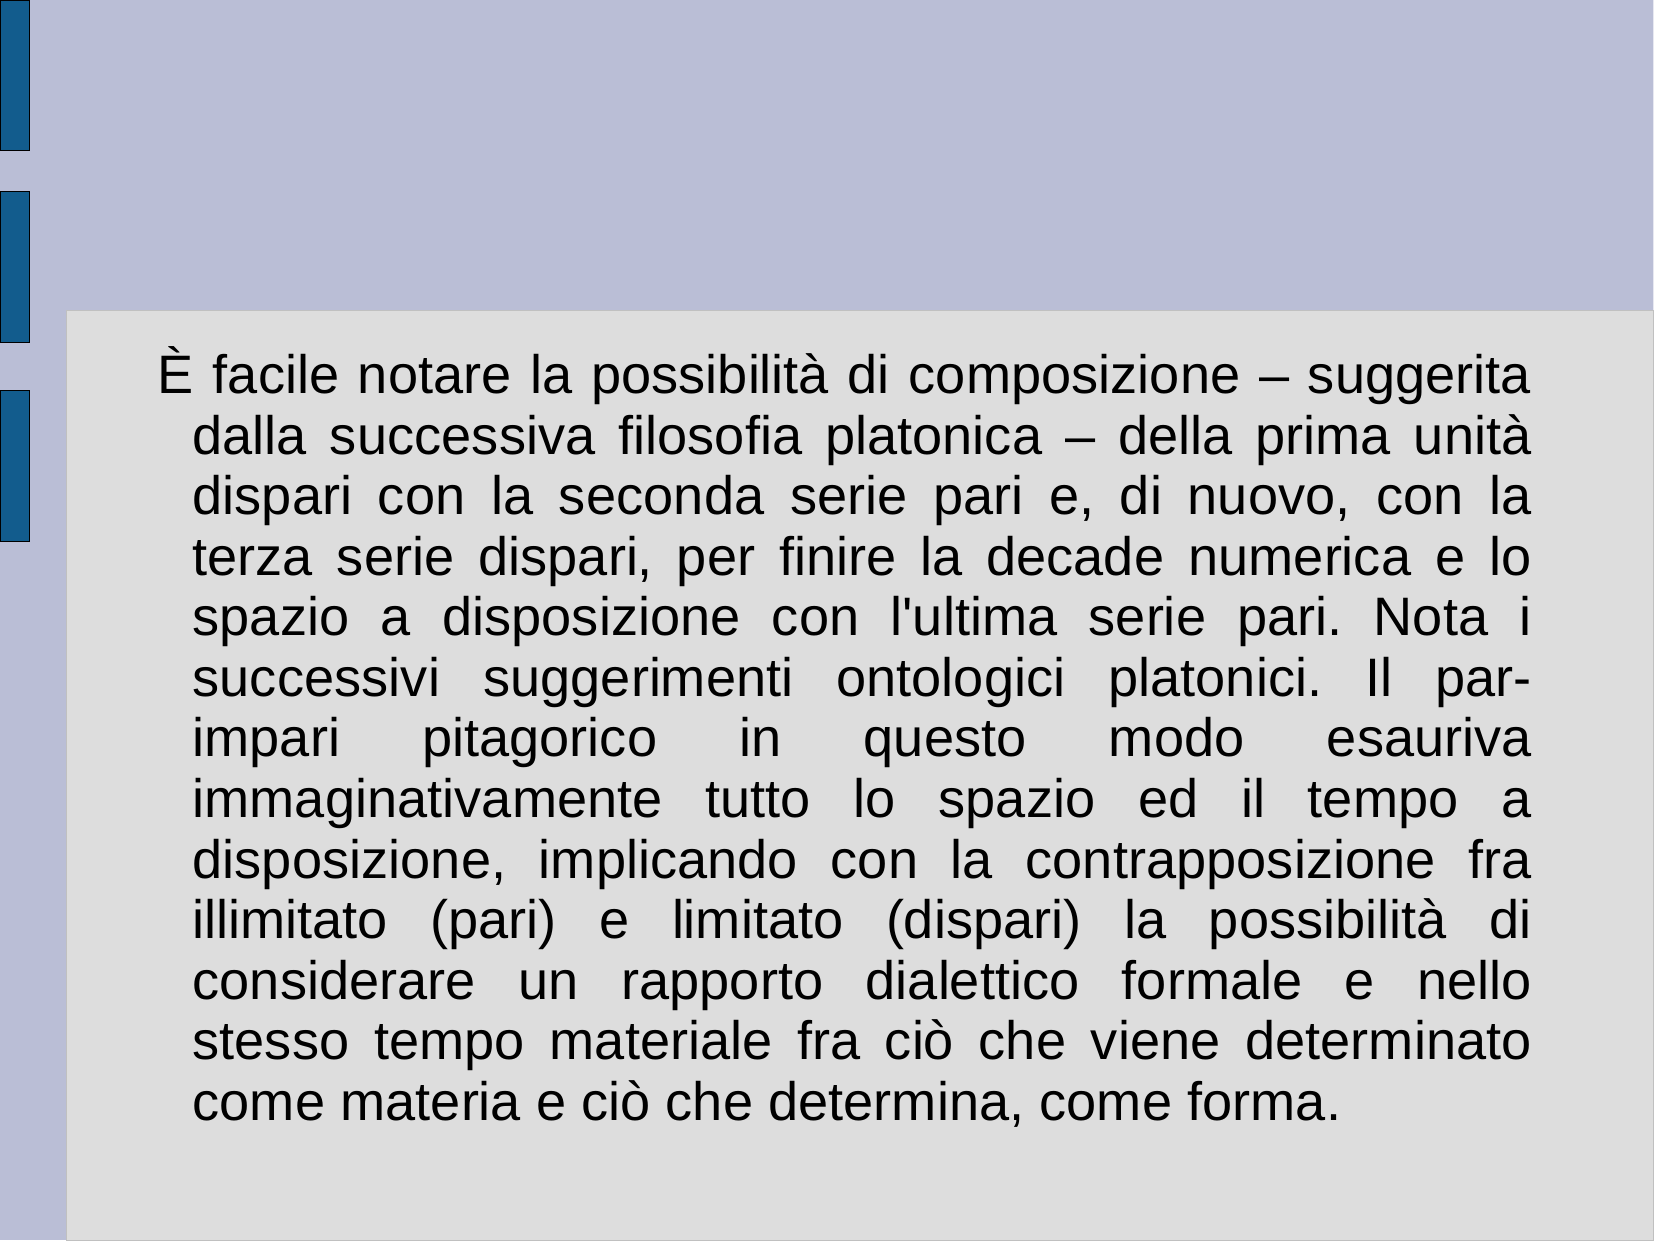

#
 È facile notare la possibilità di composizione – suggerita dalla successiva filosofia platonica – della prima unità dispari con la seconda serie pari e, di nuovo, con la terza serie dispari, per finire la decade numerica e lo spazio a disposizione con l'ultima serie pari. Nota i successivi suggerimenti ontologici platonici. Il par-impari pitagorico in questo modo esauriva immaginativamente tutto lo spazio ed il tempo a disposizione, implicando con la contrapposizione fra illimitato (pari) e limitato (dispari) la possibilità di considerare un rapporto dialettico formale e nello stesso tempo materiale fra ciò che viene determinato come materia e ciò che determina, come forma.